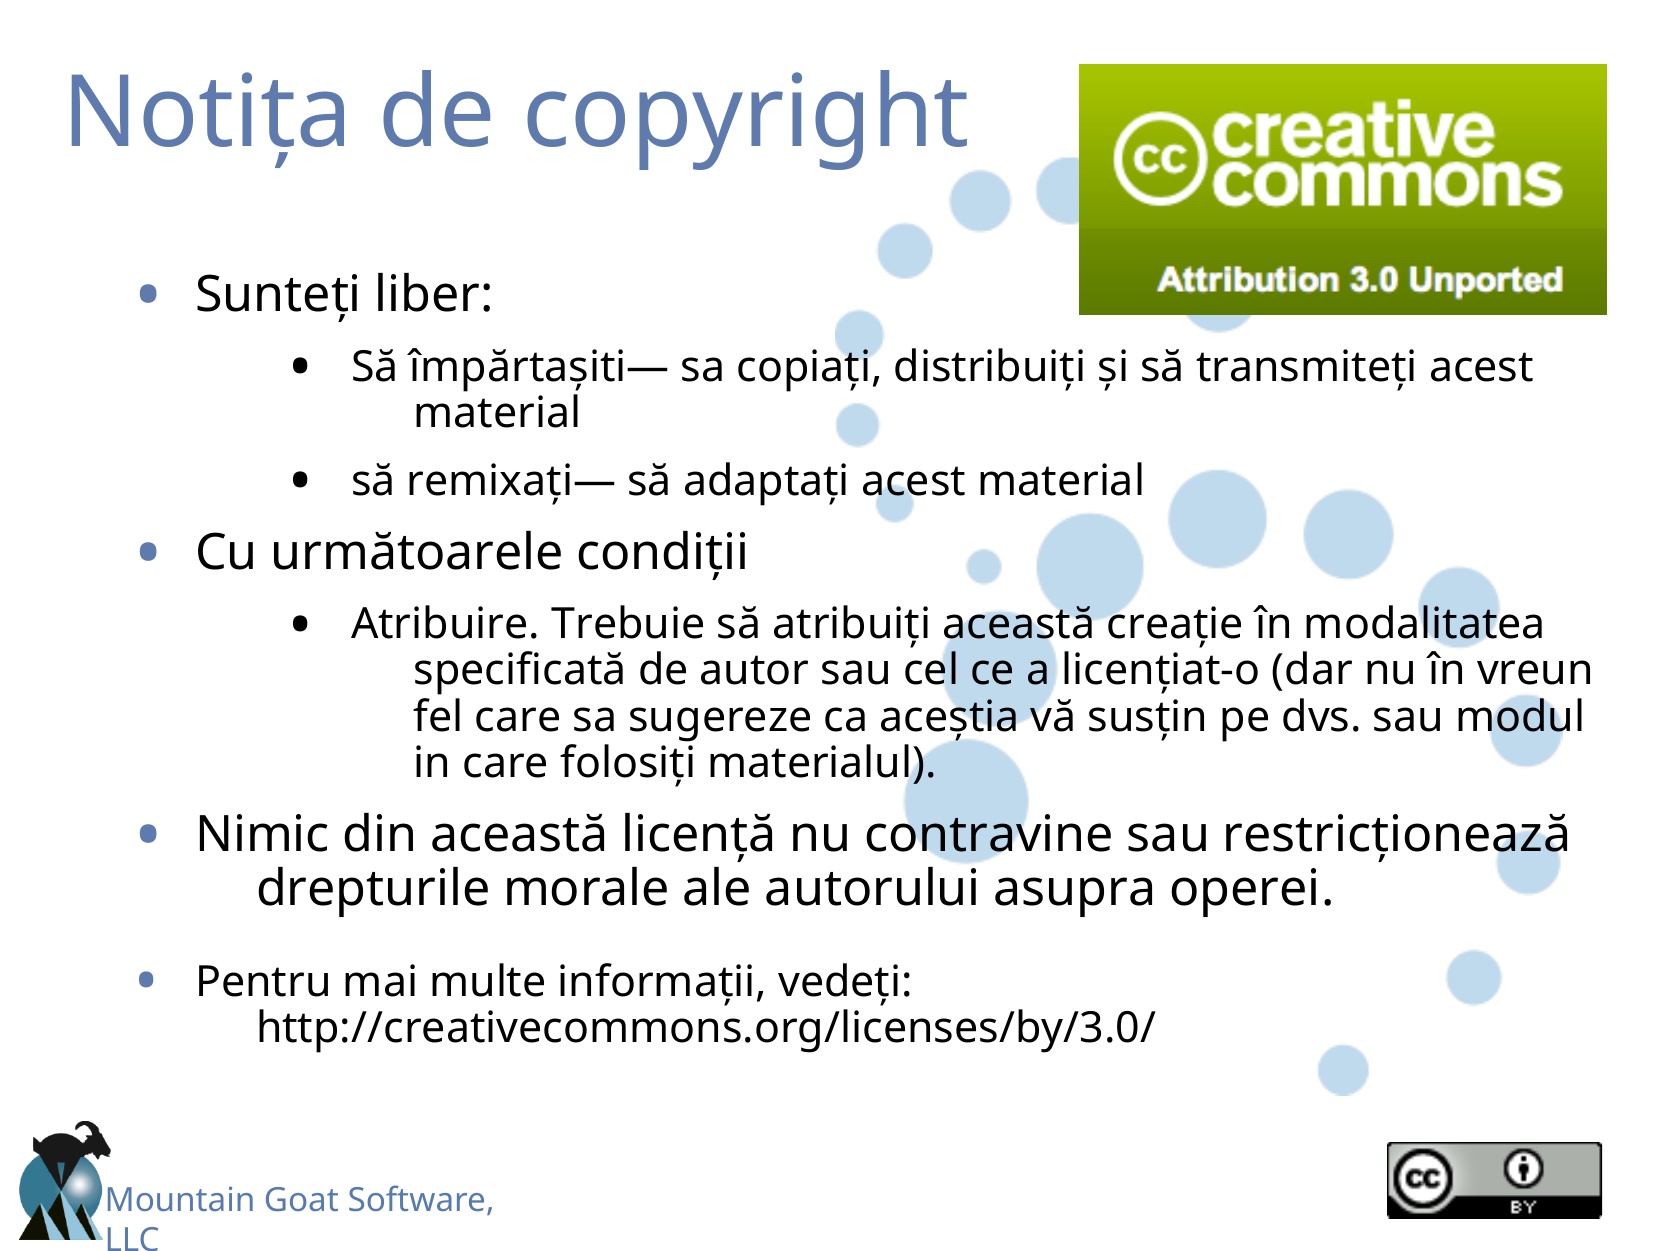

# Notița de copyright
Sunteți liber:
Să împărtașiti― sa copiați, distribuiți și să transmiteți acest material
să remixați― să adaptați acest material
Cu următoarele condiții
Atribuire. Trebuie să atribuiți această creație în modalitatea specificată de autor sau cel ce a licențiat-o (dar nu în vreun fel care sa sugereze ca aceștia vă susțin pe dvs. sau modul in care folosiți materialul).
Nimic din această licență nu contravine sau restricționează drepturile morale ale autorului asupra operei.
Pentru mai multe informații, vedeți: http://creativecommons.org/licenses/by/3.0/